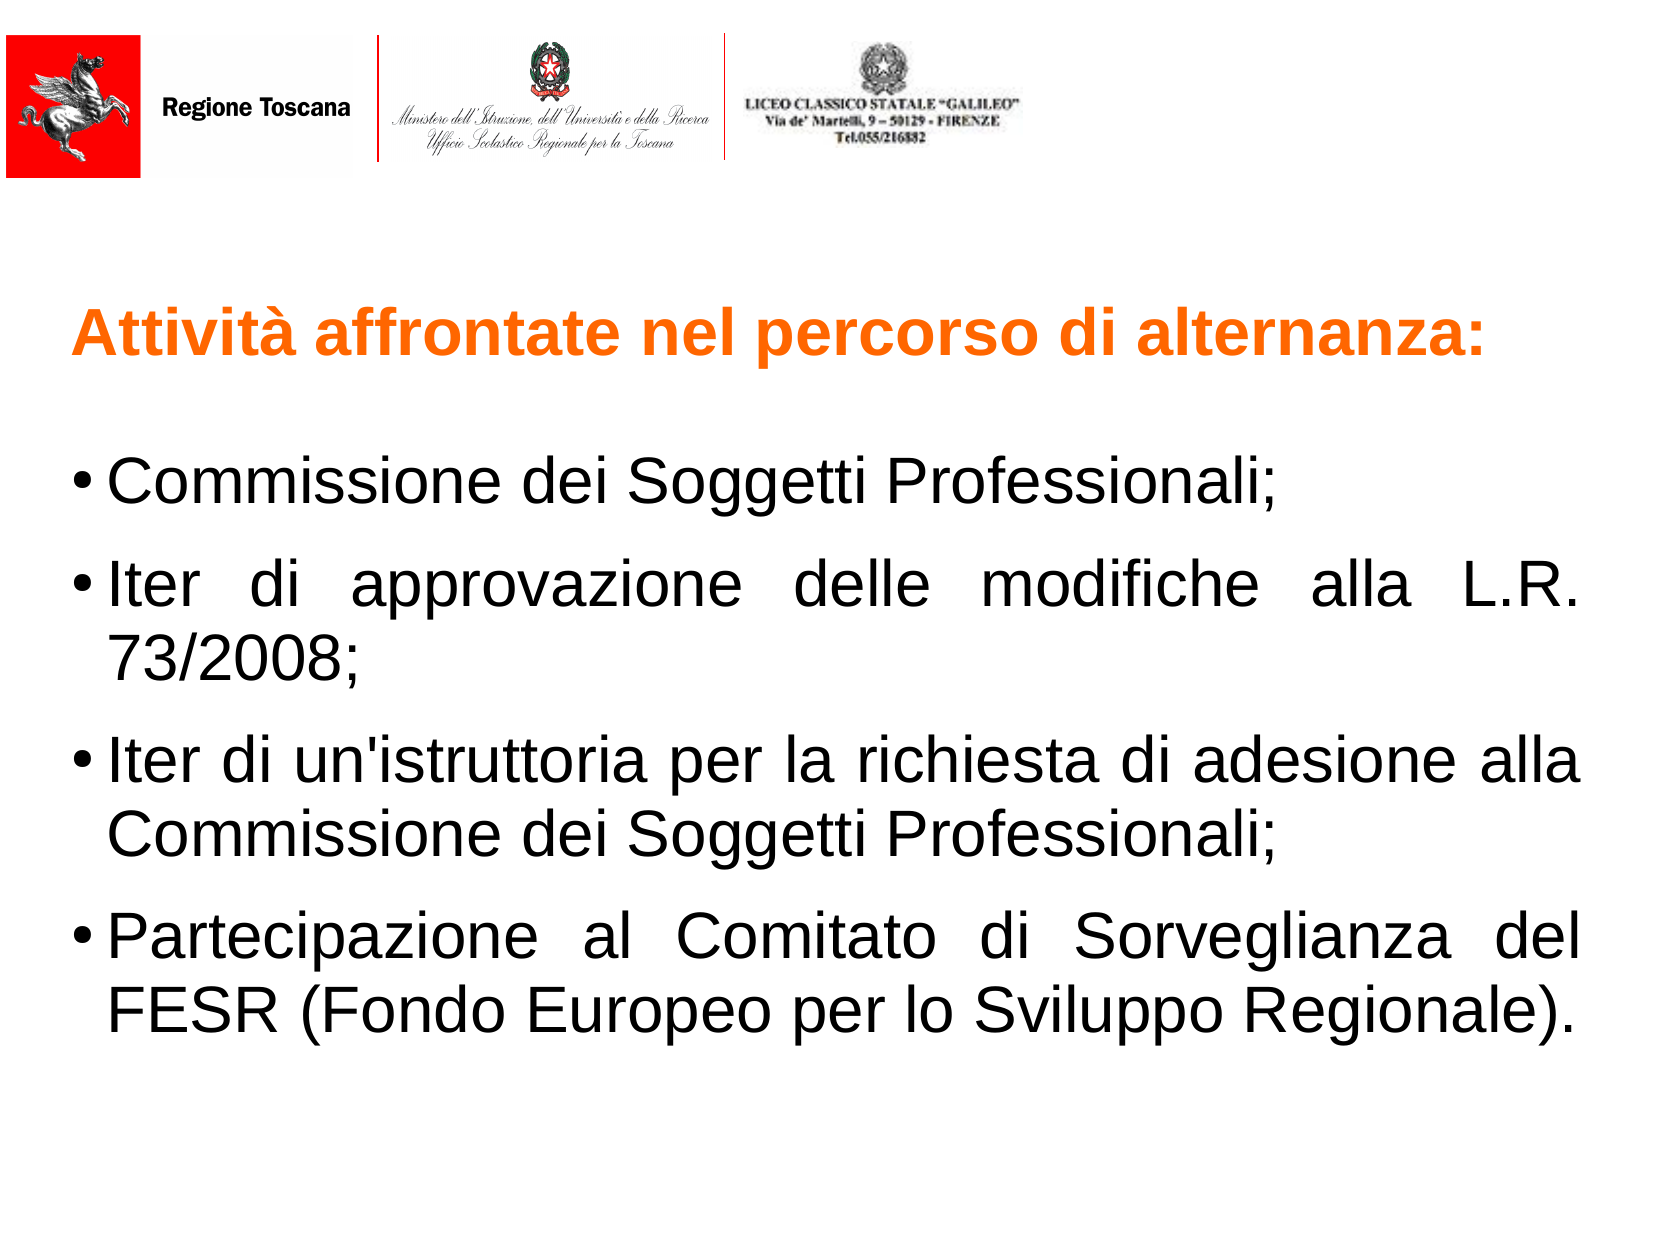

# Attività affrontate nel percorso di alternanza:
Commissione dei Soggetti Professionali;
Iter di approvazione delle modifiche alla L.R. 73/2008;
Iter di un'istruttoria per la richiesta di adesione alla Commissione dei Soggetti Professionali;
Partecipazione al Comitato di Sorveglianza del FESR (Fondo Europeo per lo Sviluppo Regionale).